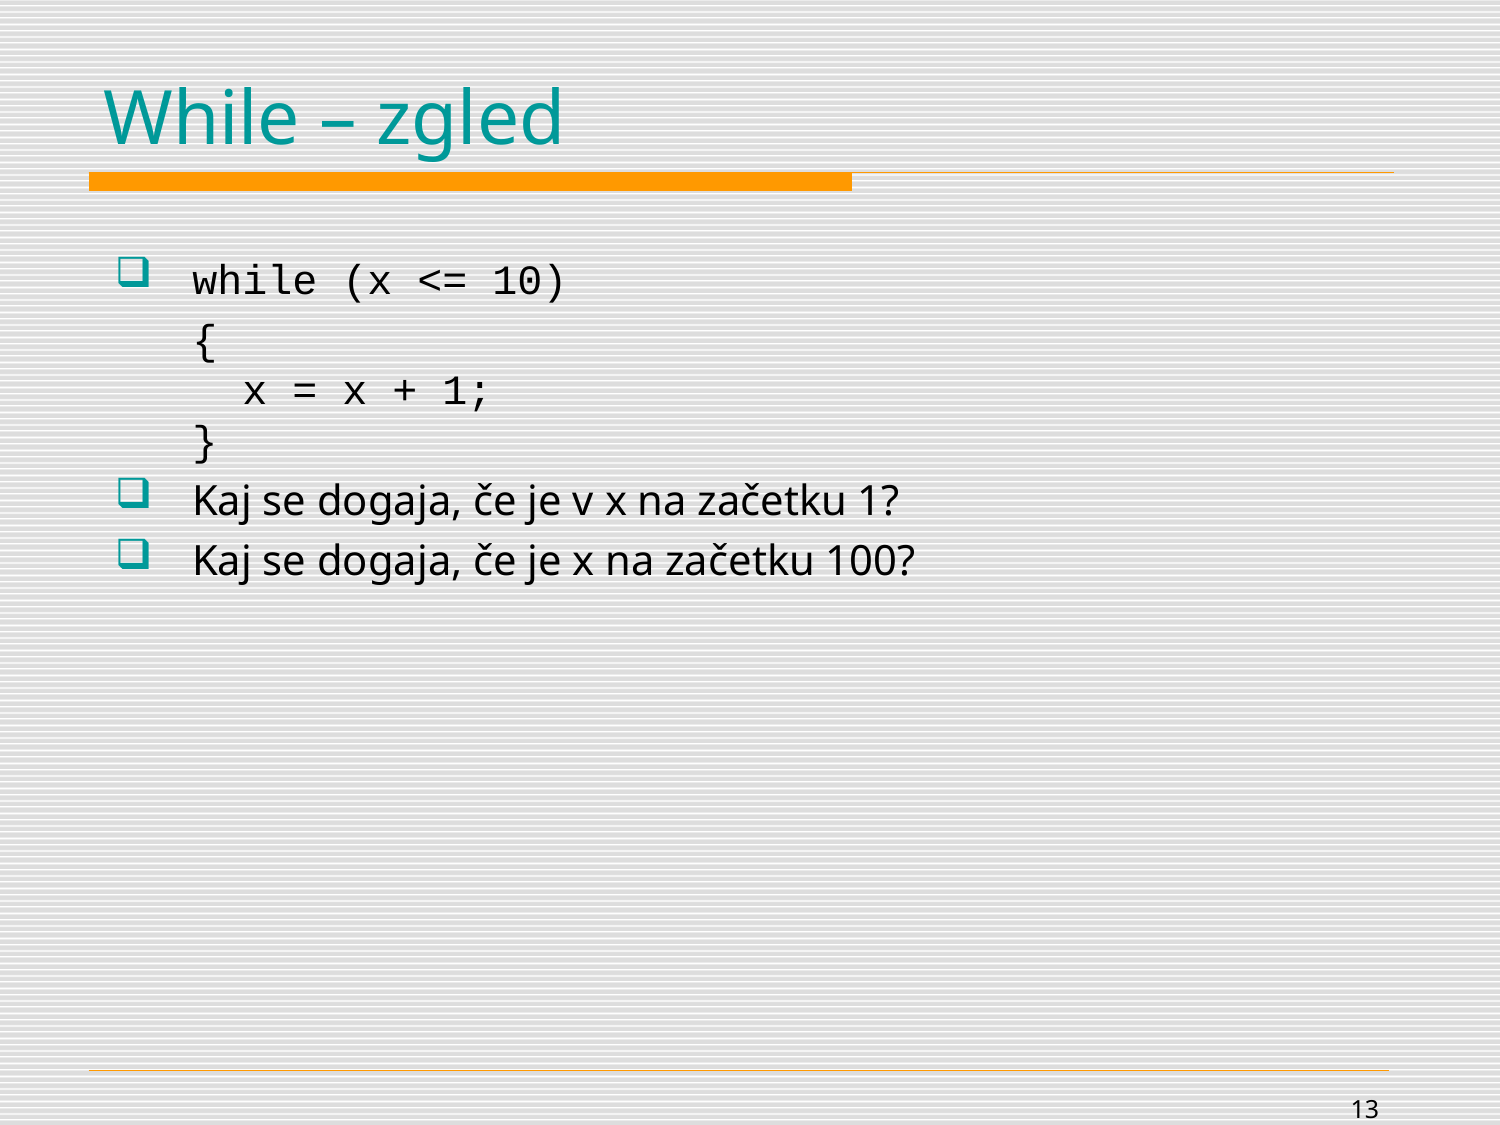

# While – zgled
while (x <= 10)
	{
 x = x + 1;
}
Kaj se dogaja, če je v x na začetku 1?
Kaj se dogaja, če je x na začetku 100?